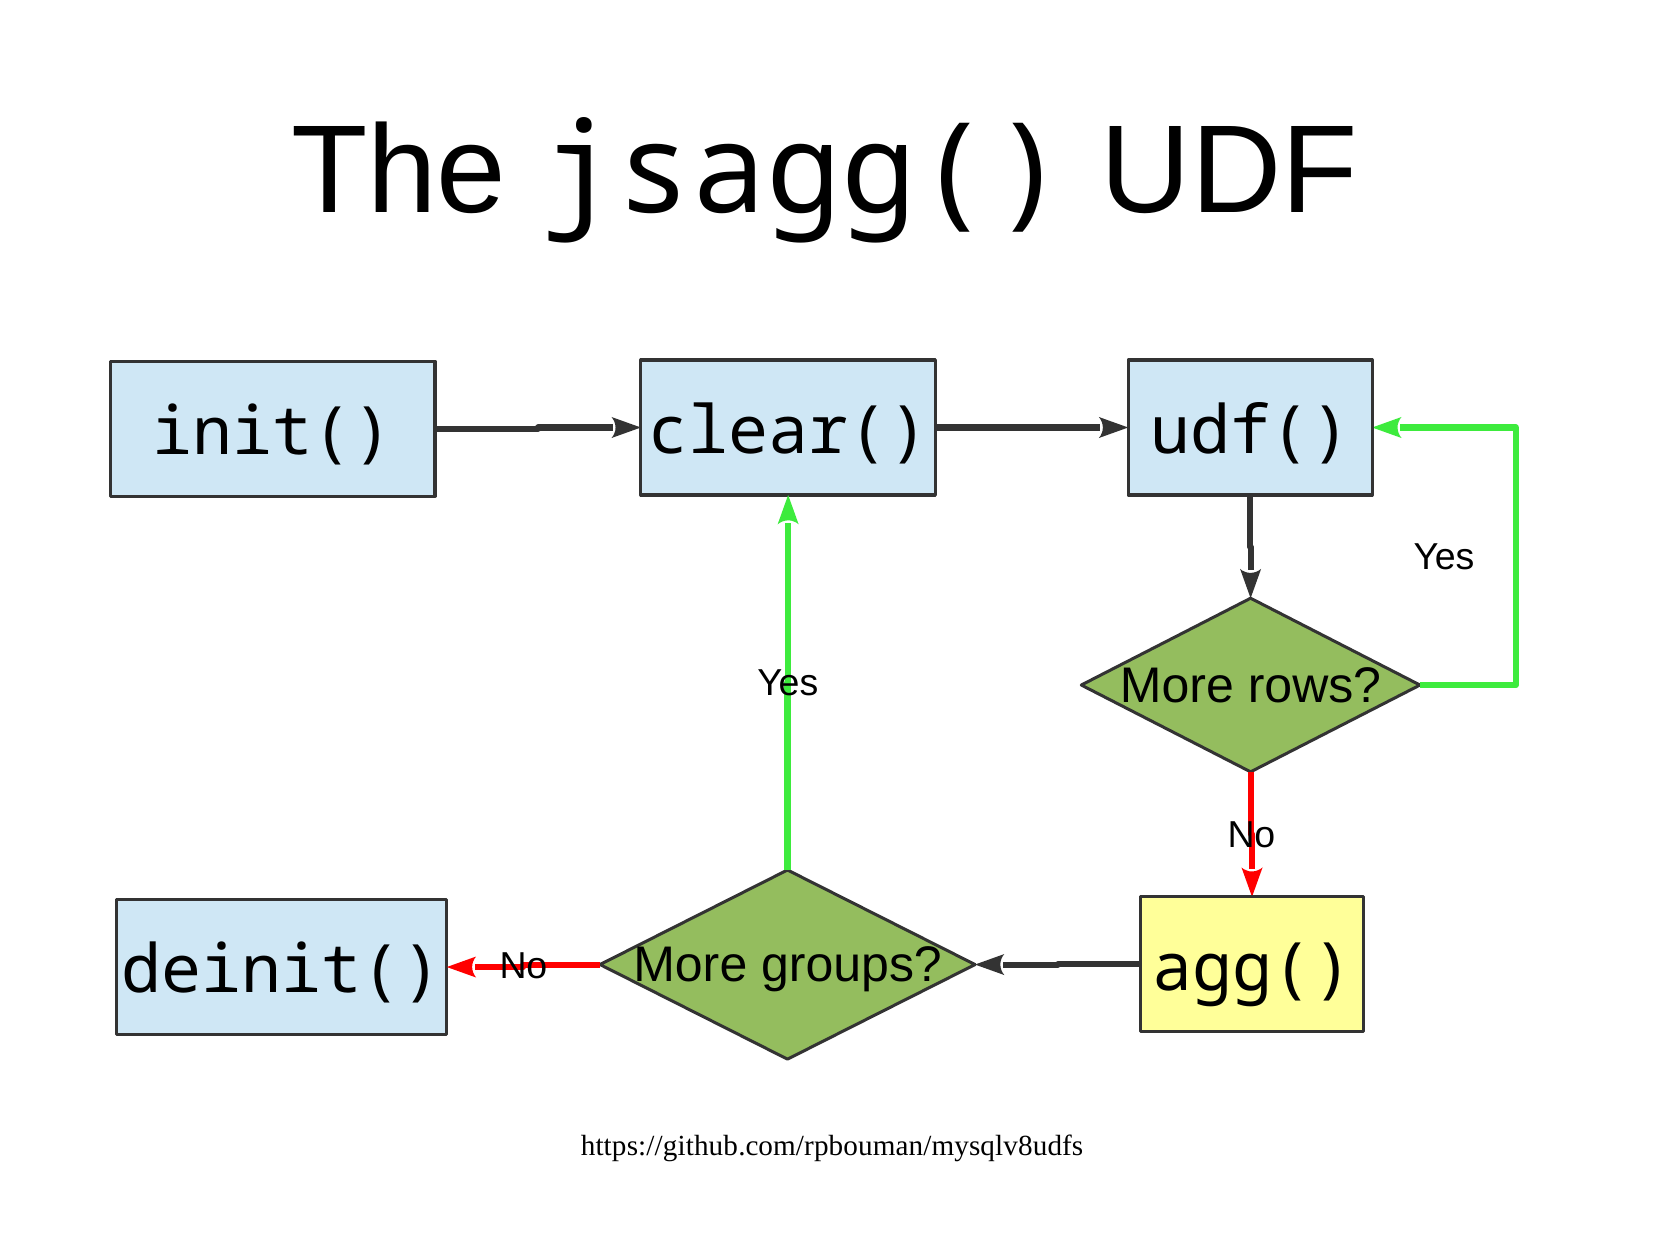

# The jsagg() UDF
clear()
udf()
init()
More rows?
More groups?
agg()
deinit()